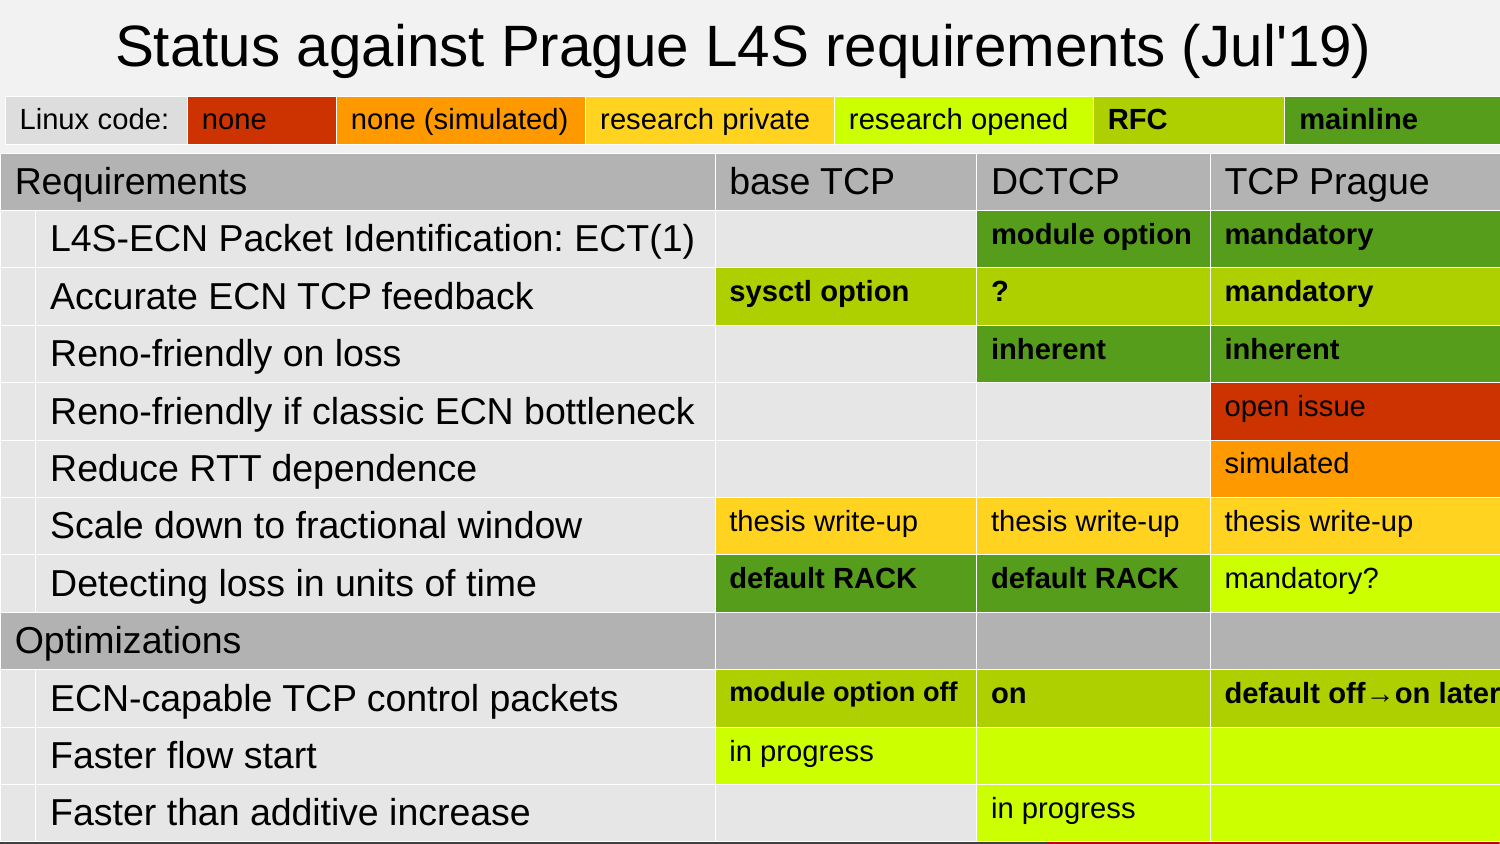

# Status against Prague L4S requirements (Jul'19)
| Linux code: | none | none (simulated) | research private | research opened | RFC | mainline |
| --- | --- | --- | --- | --- | --- | --- |
| Requirements | | base TCP | DCTCP | TCP Prague |
| --- | --- | --- | --- | --- |
| | L4S-ECN Packet Identification: ECT(1) | | module option | mandatory |
| | Accurate ECN TCP feedback | sysctl option | ? | mandatory |
| | Reno-friendly on loss | | inherent | inherent |
| | Reno-friendly if classic ECN bottleneck | | | open issue |
| | Reduce RTT dependence | | | simulated |
| | Scale down to fractional window | thesis write-up | thesis write-up | thesis write-up |
| | Detecting loss in units of time | default RACK | default RACK | mandatory? |
| Optimizations | | | | |
| | ECN-capable TCP control packets | module option off | on | default off→on later |
| | Faster flow start | in progress | | |
| | Faster than additive increase | | in progress | |
5